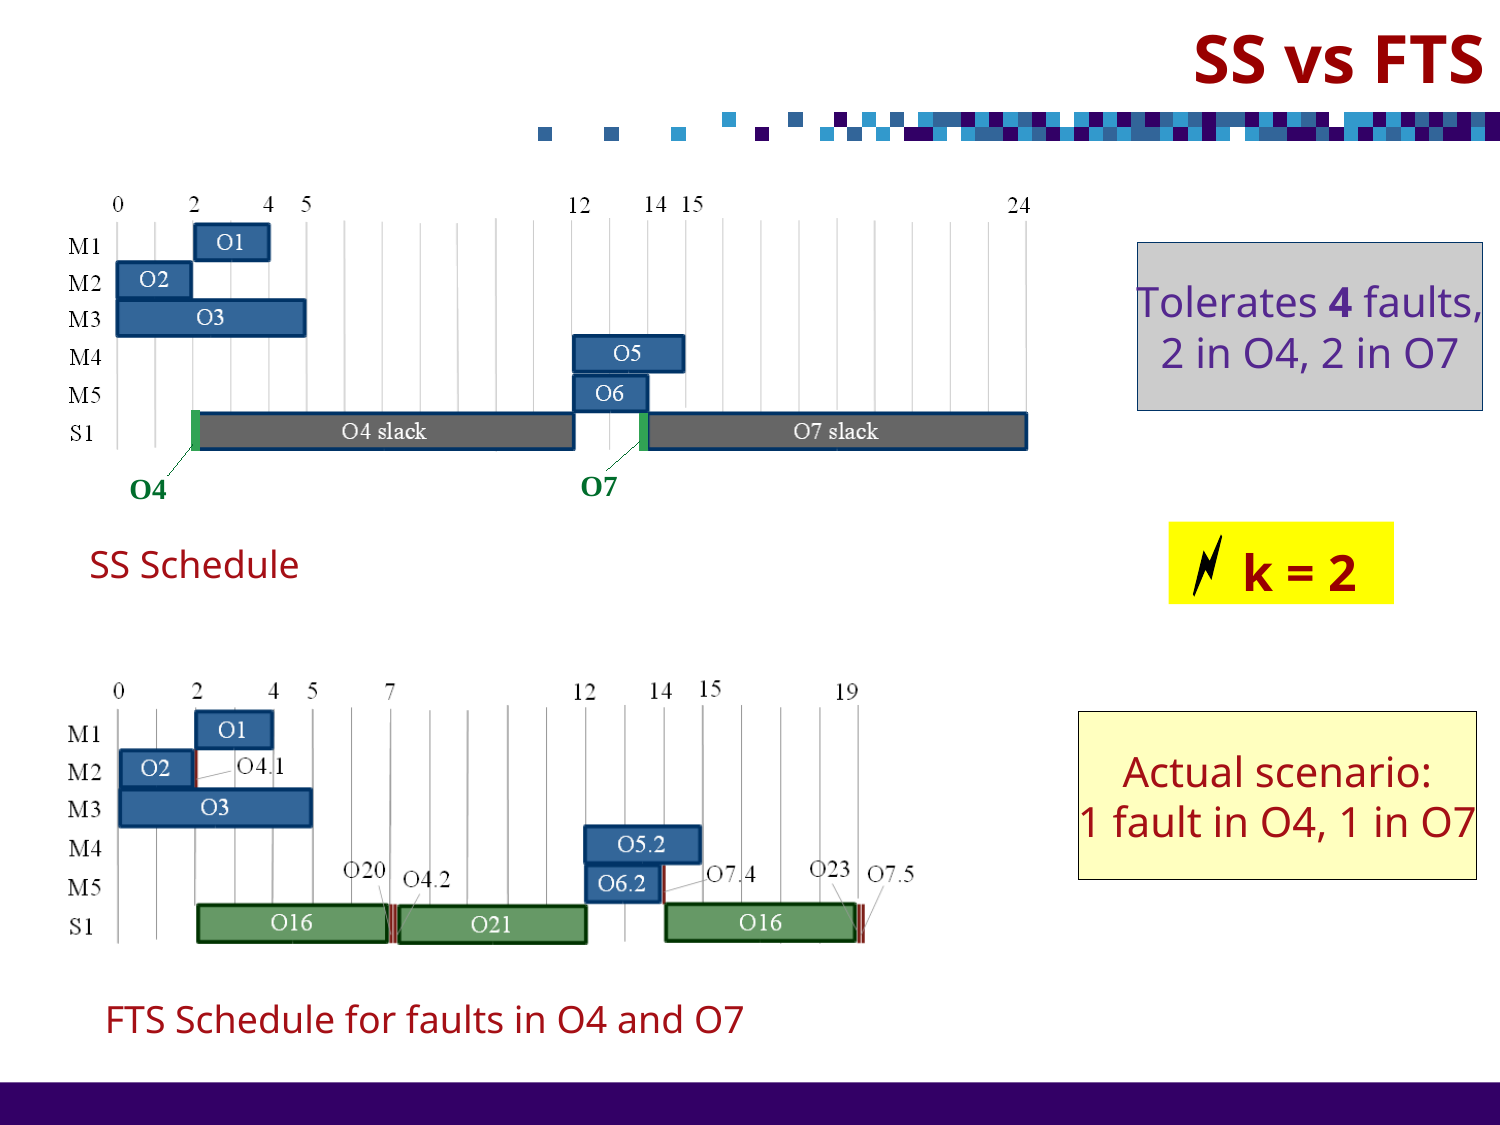

# SS vs FTS
Tolerates 4 faults,
2 in O4, 2 in O7
O7
O4
k = 2
SS Schedule
Actual scenario:
1 fault in O4, 1 in O7
FTS Schedule for faults in O4 and O7